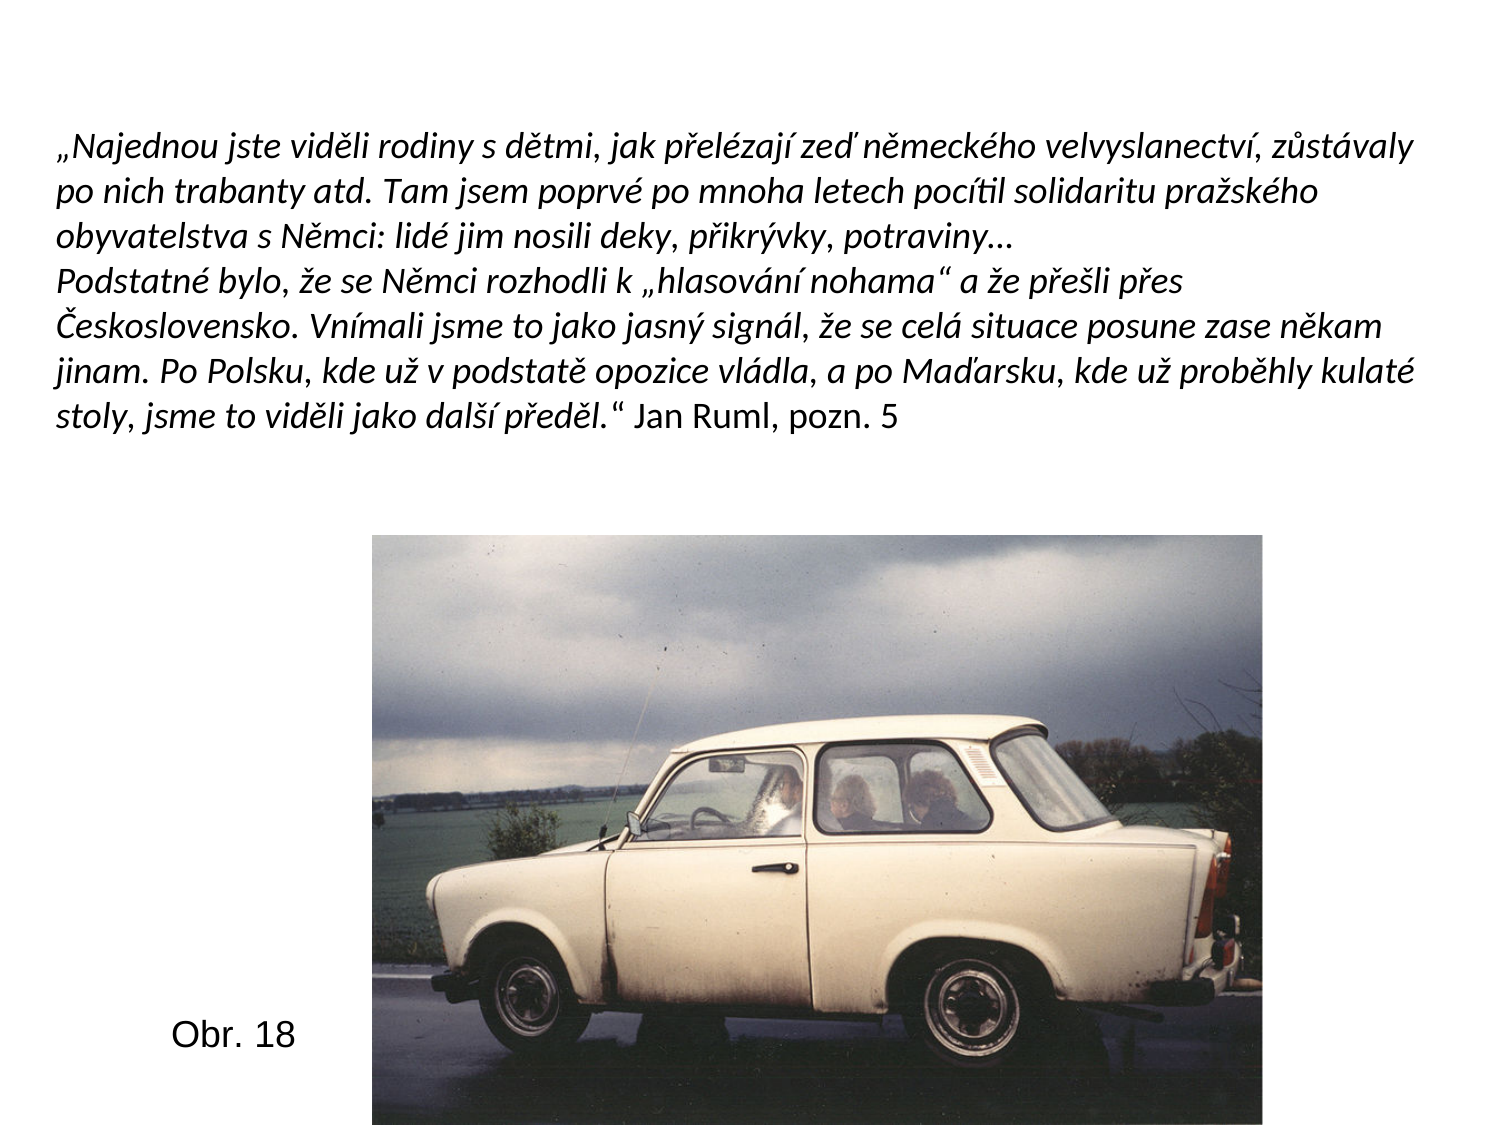

„Najednou jste viděli rodiny s dětmi, jak přelézají zeď německého velvyslanectví, zůstávaly po nich trabanty atd. Tam jsem poprvé po mnoha letech pocítil solidaritu pražského obyvatelstva s Němci: lidé jim nosili deky, přikrývky, potraviny…
Podstatné bylo, že se Němci rozhodli k „hlasování nohama“ a že přešli přes Československo. Vnímali jsme to jako jasný signál, že se celá situace posune zase někam jinam. Po Polsku, kde už v podstatě opozice vládla, a po Maďarsku, kde už proběhly kulaté stoly, jsme to viděli jako další předěl.“ Jan Ruml, pozn. 5
Obr. 18